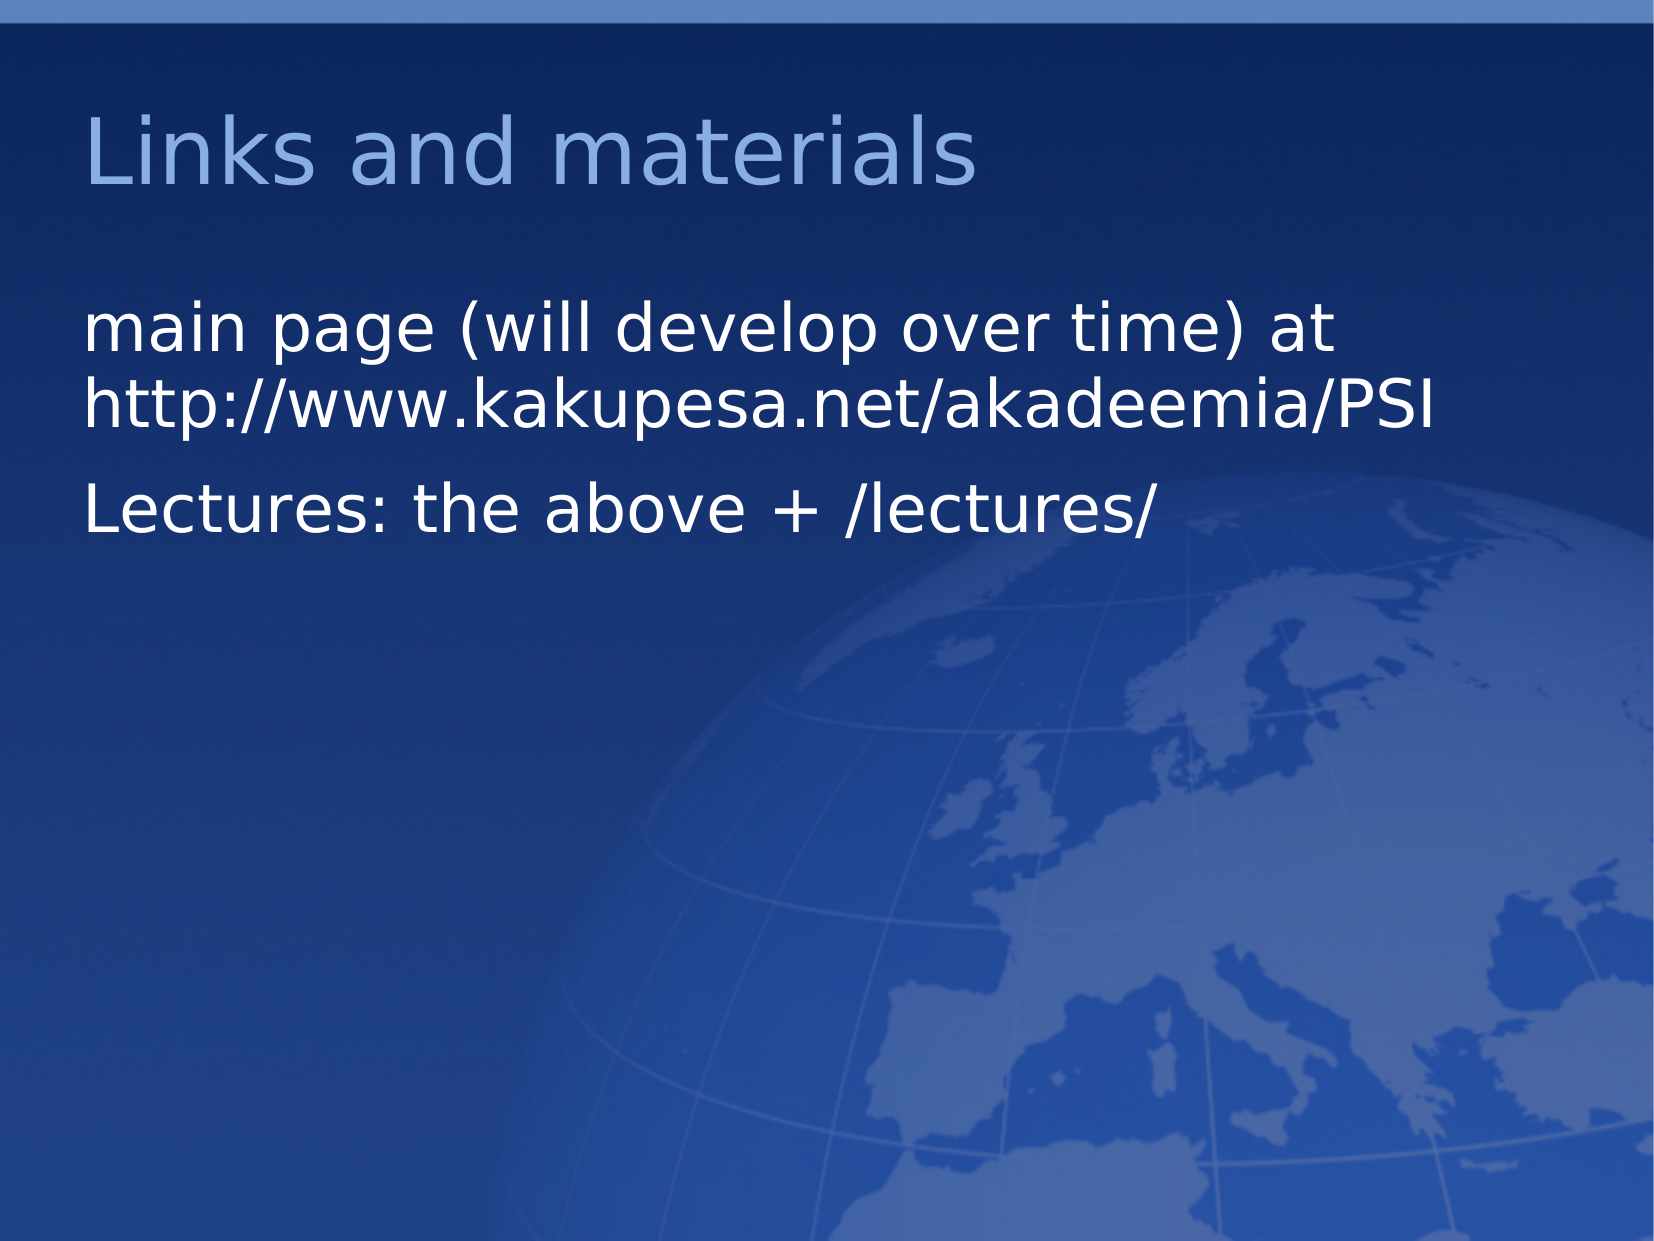

# Links and materials
main page (will develop over time) at http://www.kakupesa.net/akadeemia/PSI
Lectures: the above + /lectures/